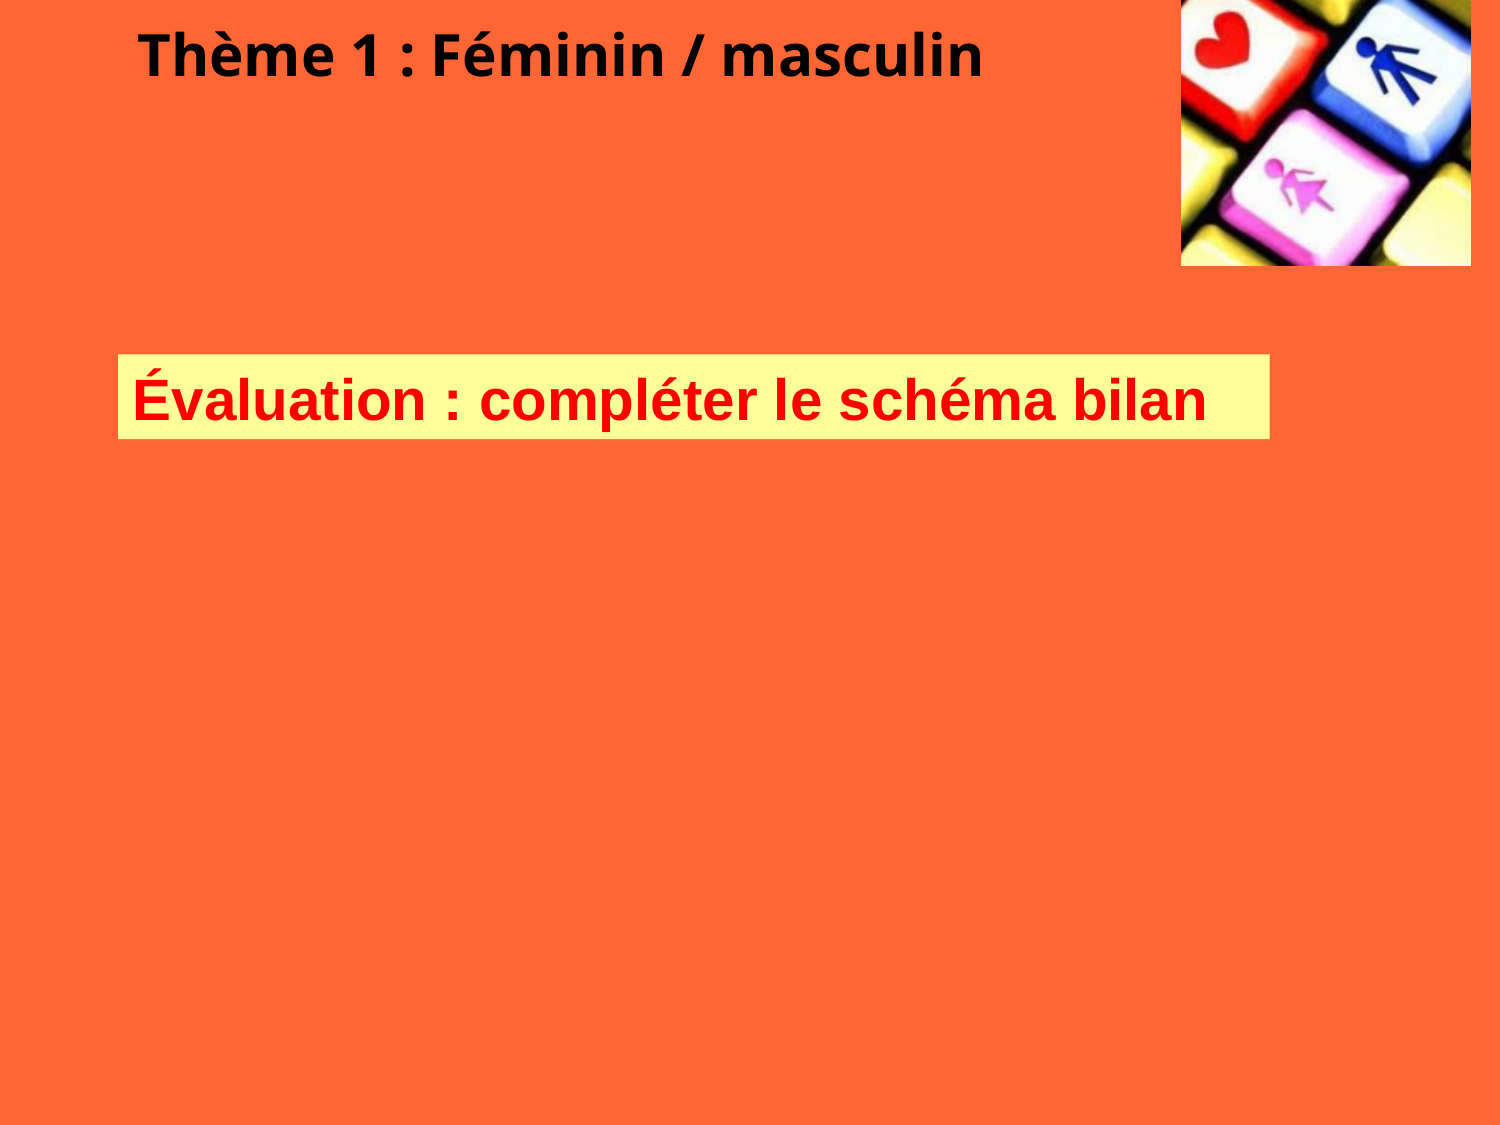

Thème 1 : Féminin / masculin
Évaluation : compléter le schéma bilan